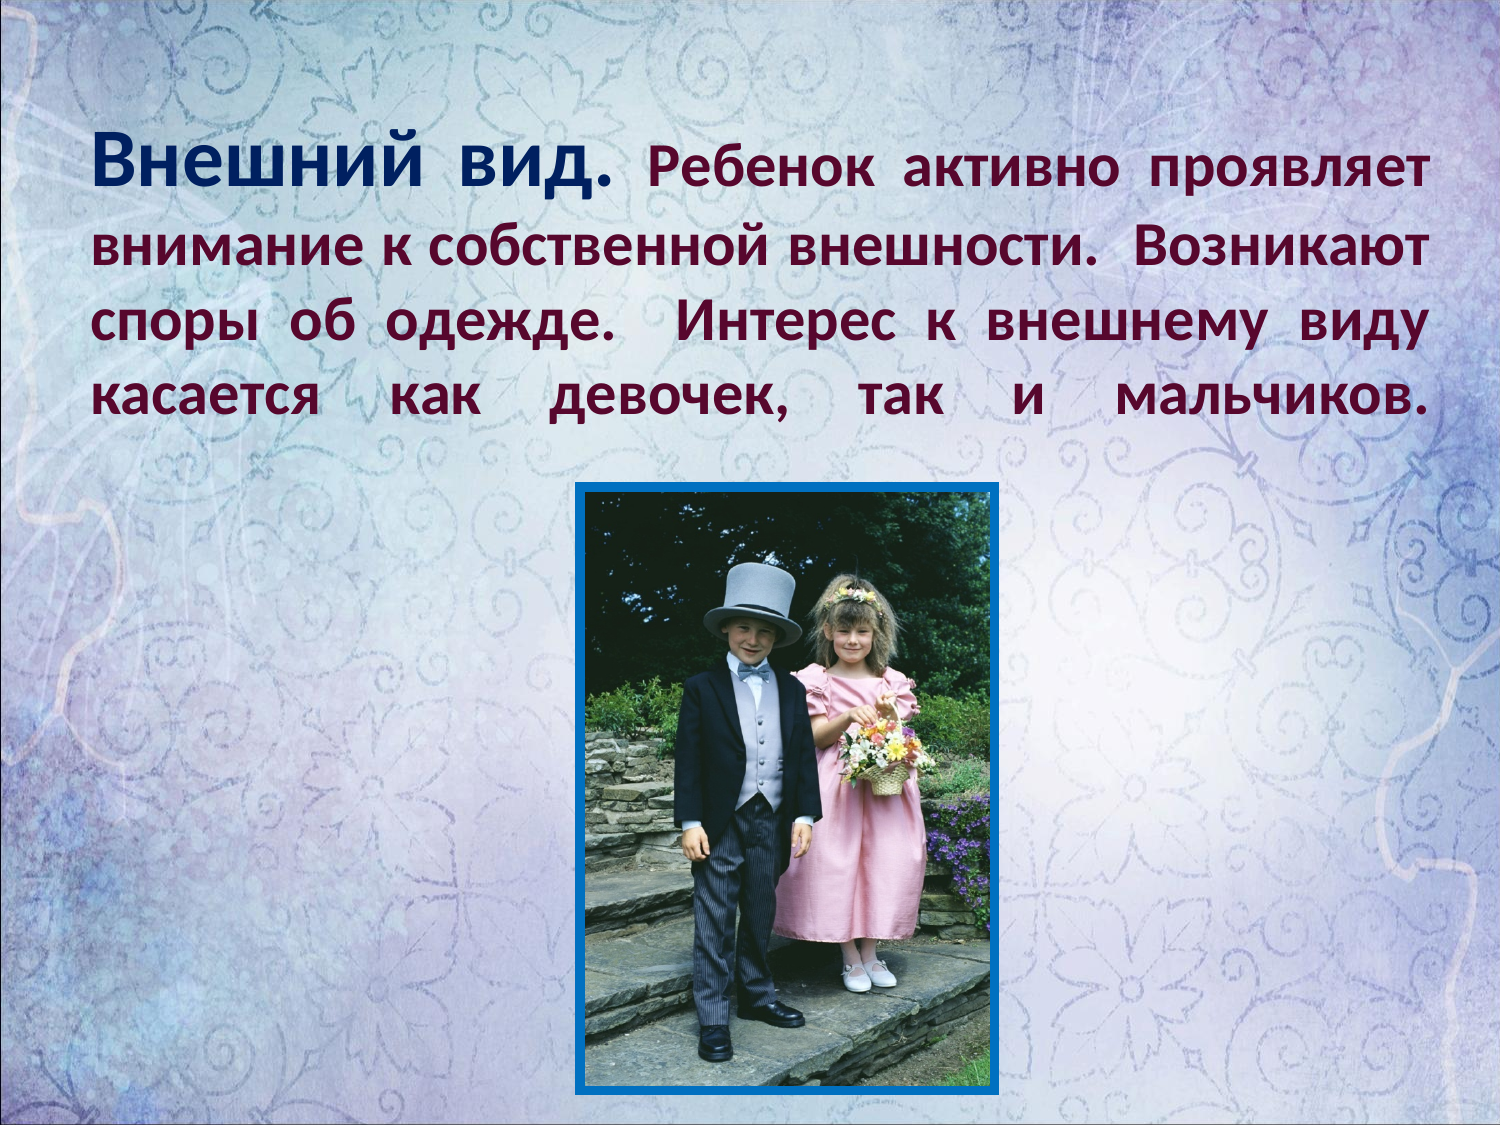

# Внешний вид. Ребенок активно проявляет внимание к собственной внешности. Возникают споры об одежде. Интерес к внешнему виду касается как девочек, так и мальчиков.